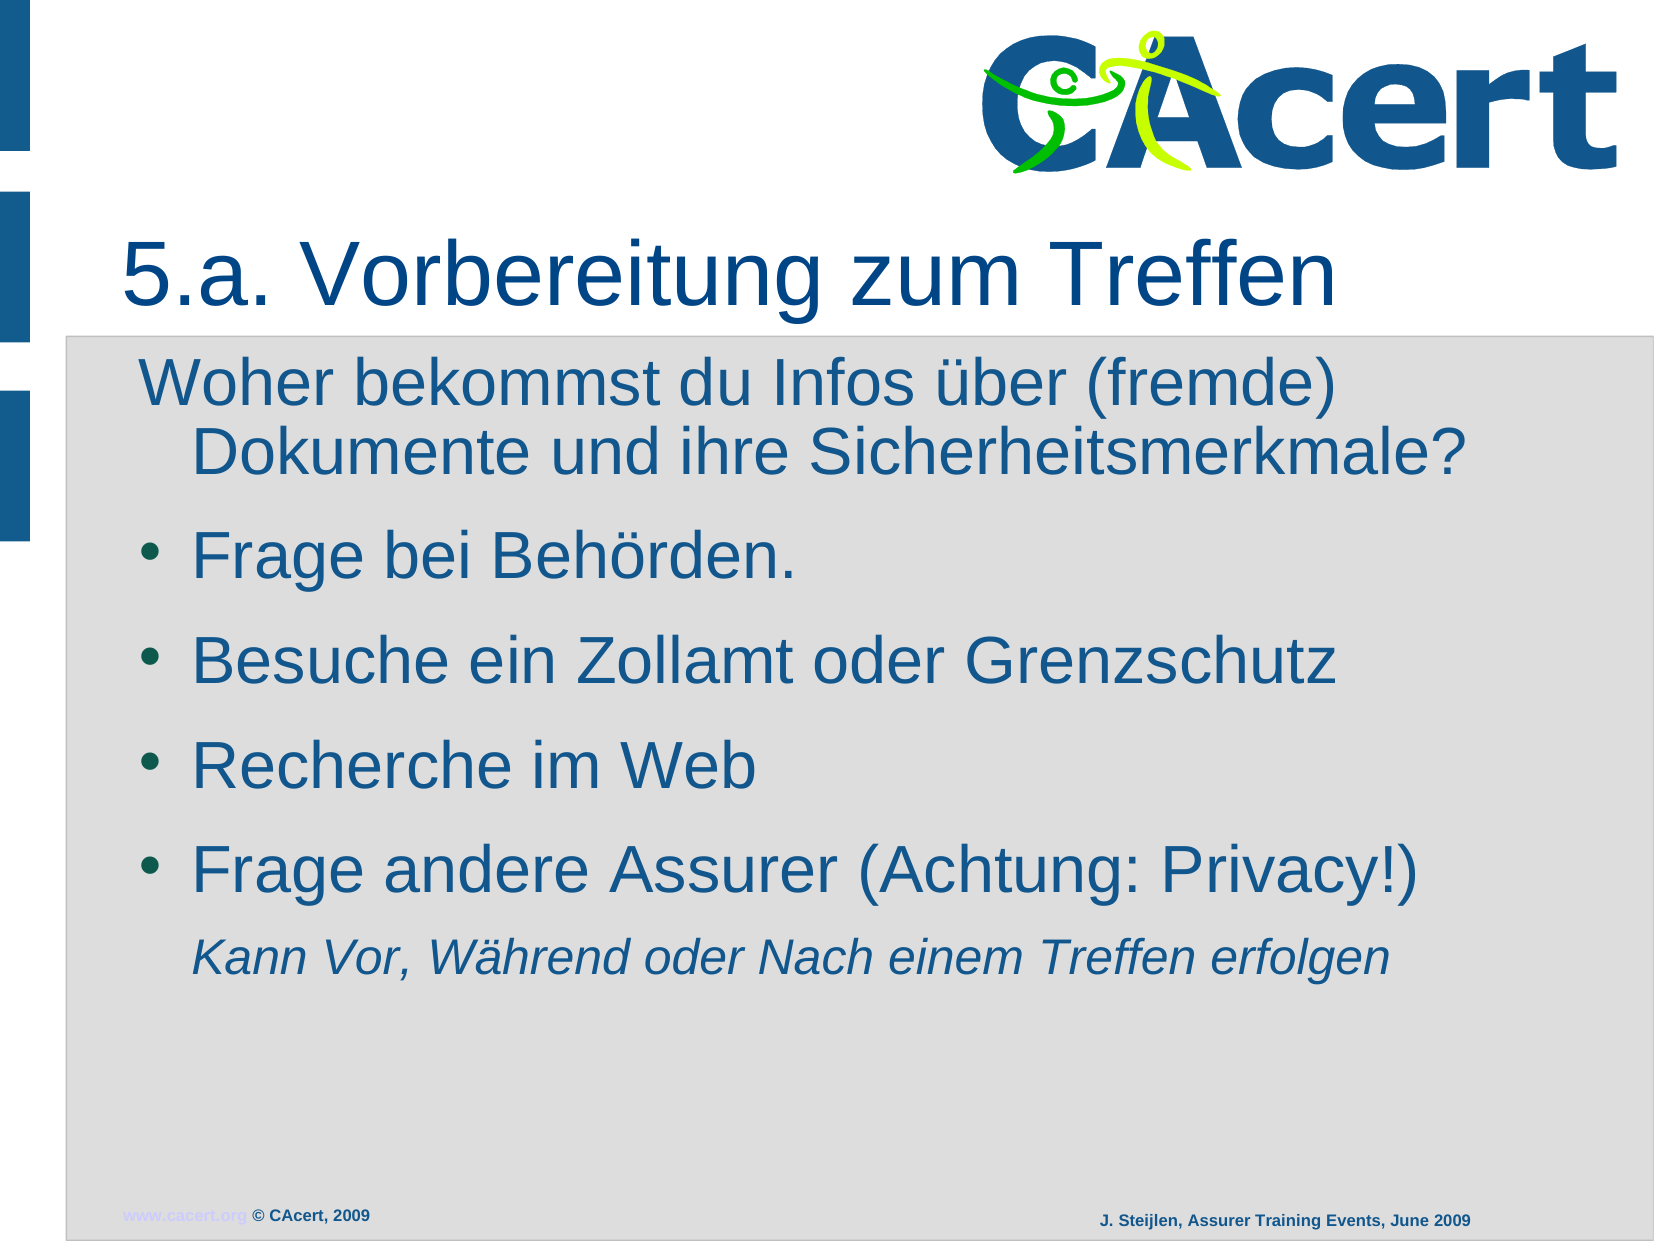

# 5.a. Vorbereitung zum Treffen
Woher bekommst du Infos über (fremde) Dokumente und ihre Sicherheitsmerkmale?
Frage bei Behörden.
Besuche ein Zollamt oder Grenzschutz
Recherche im Web
Frage andere Assurer (Achtung: Privacy!)
Kann Vor, Während oder Nach einem Treffen erfolgen